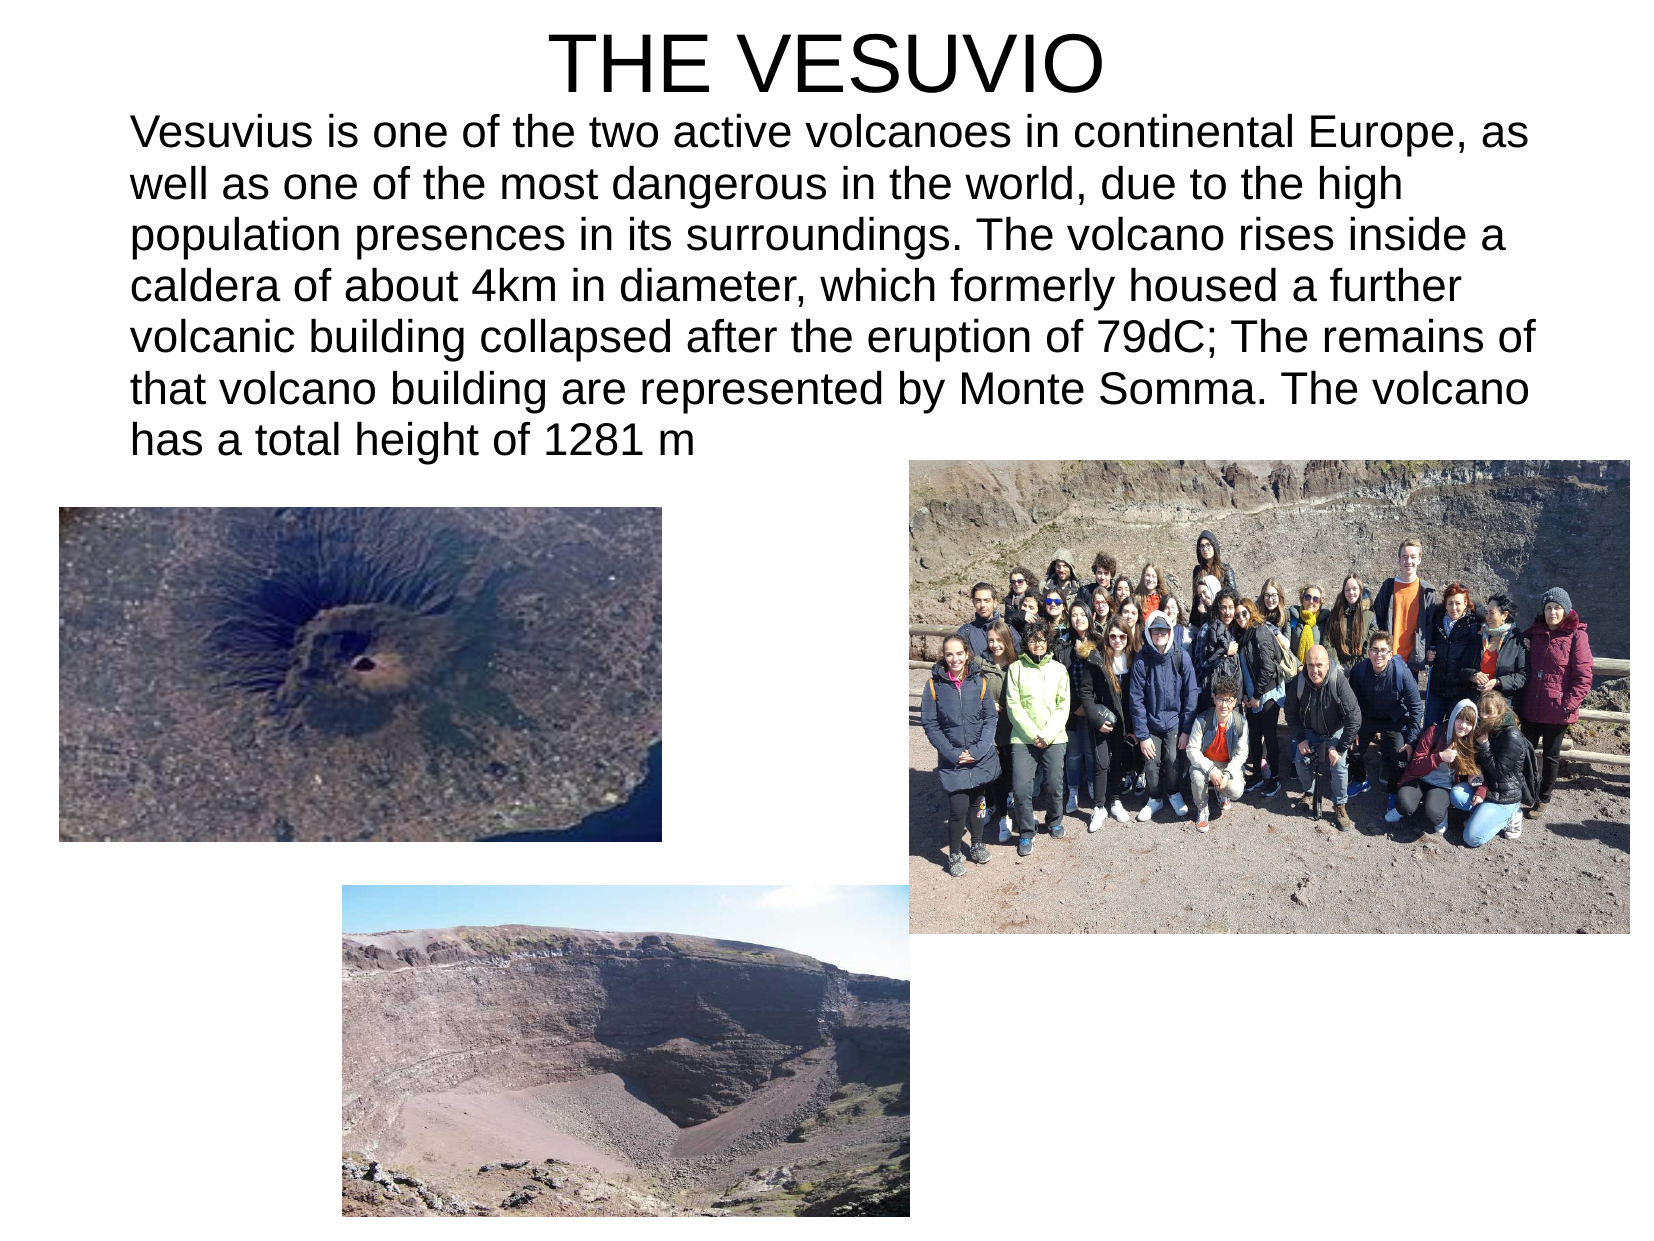

# THE VESUVIO
Vesuvius is one of the two active volcanoes in continental Europe, as well as one of the most dangerous in the world, due to the high population presences in its surroundings. The volcano rises inside a caldera of about 4km in diameter, which formerly housed a further volcanic building collapsed after the eruption of 79dC; The remains of that volcano building are represented by Monte Somma. The volcano has a total height of 1281 m